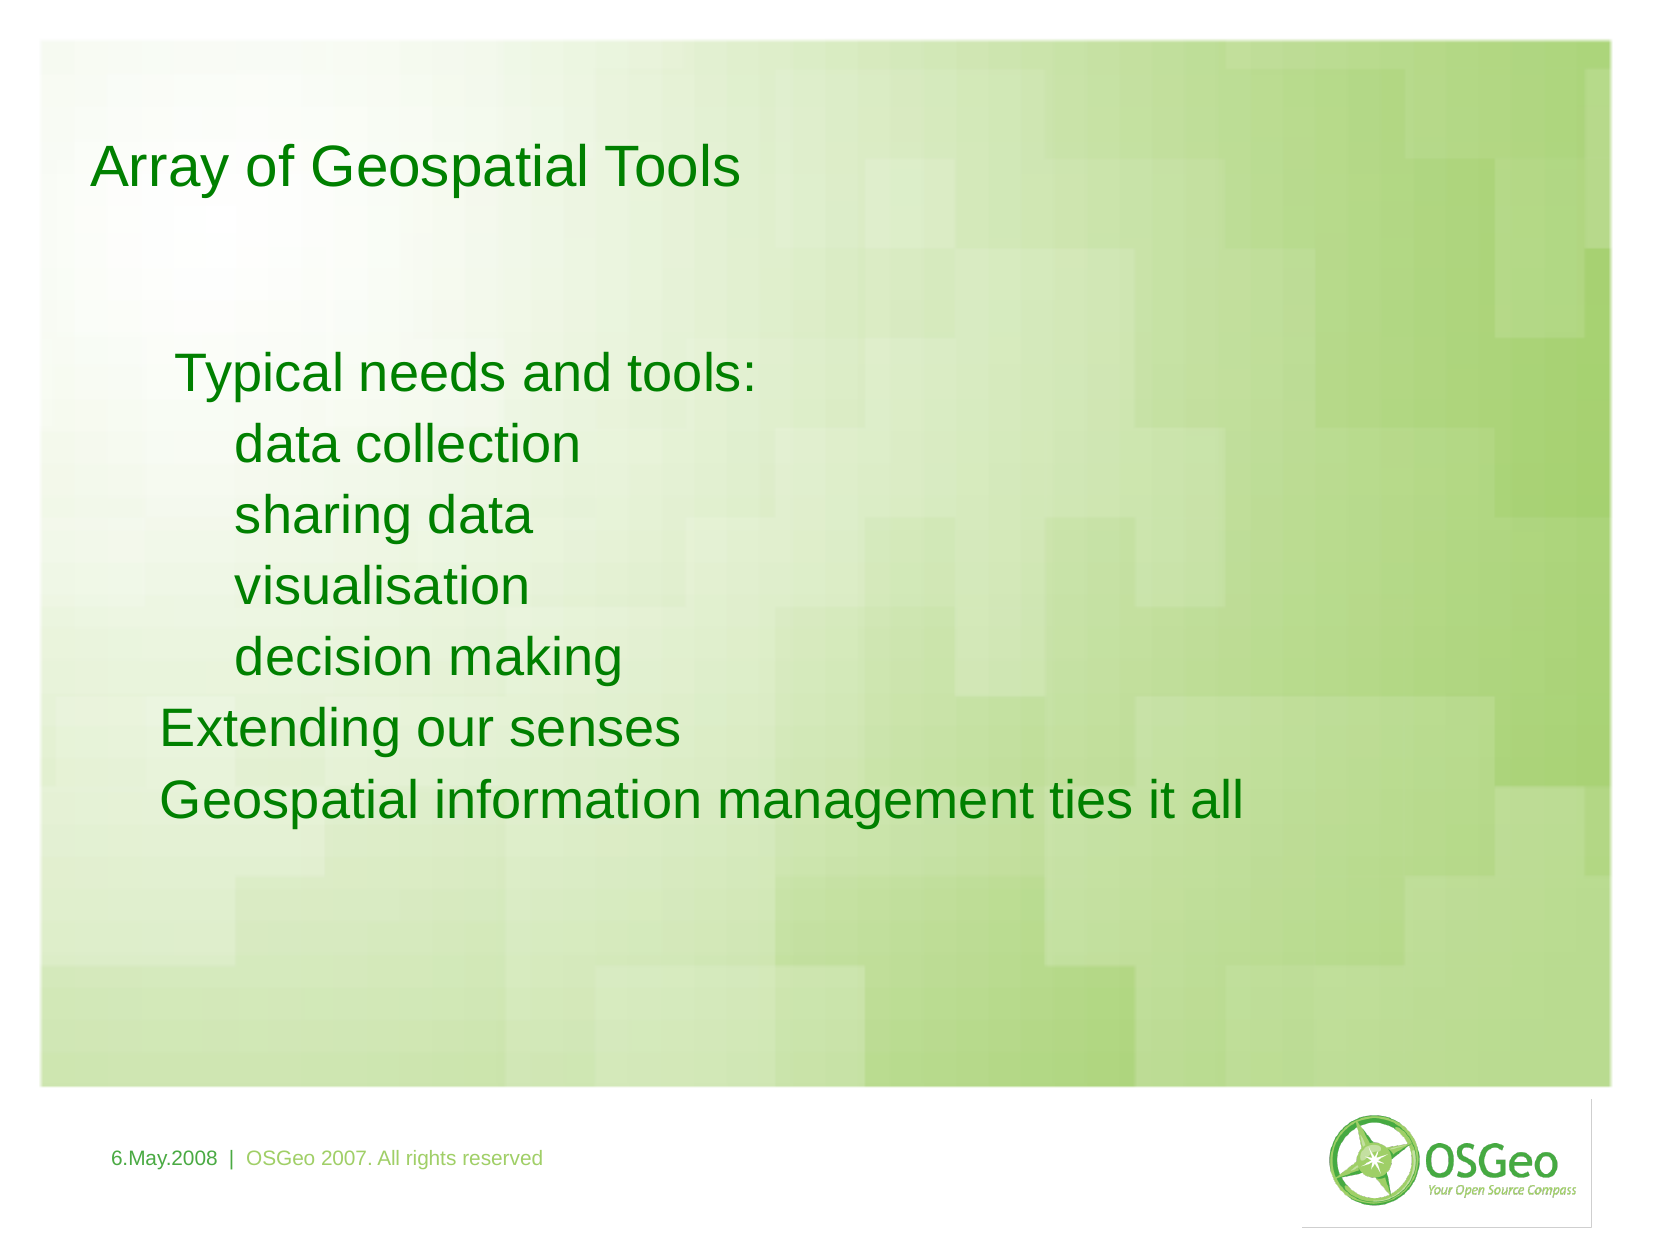

Array of Geospatial Tools
 Typical needs and tools:
 data collection
 sharing data
 visualisation
 decision making
 Extending our senses
 Geospatial information management ties it all